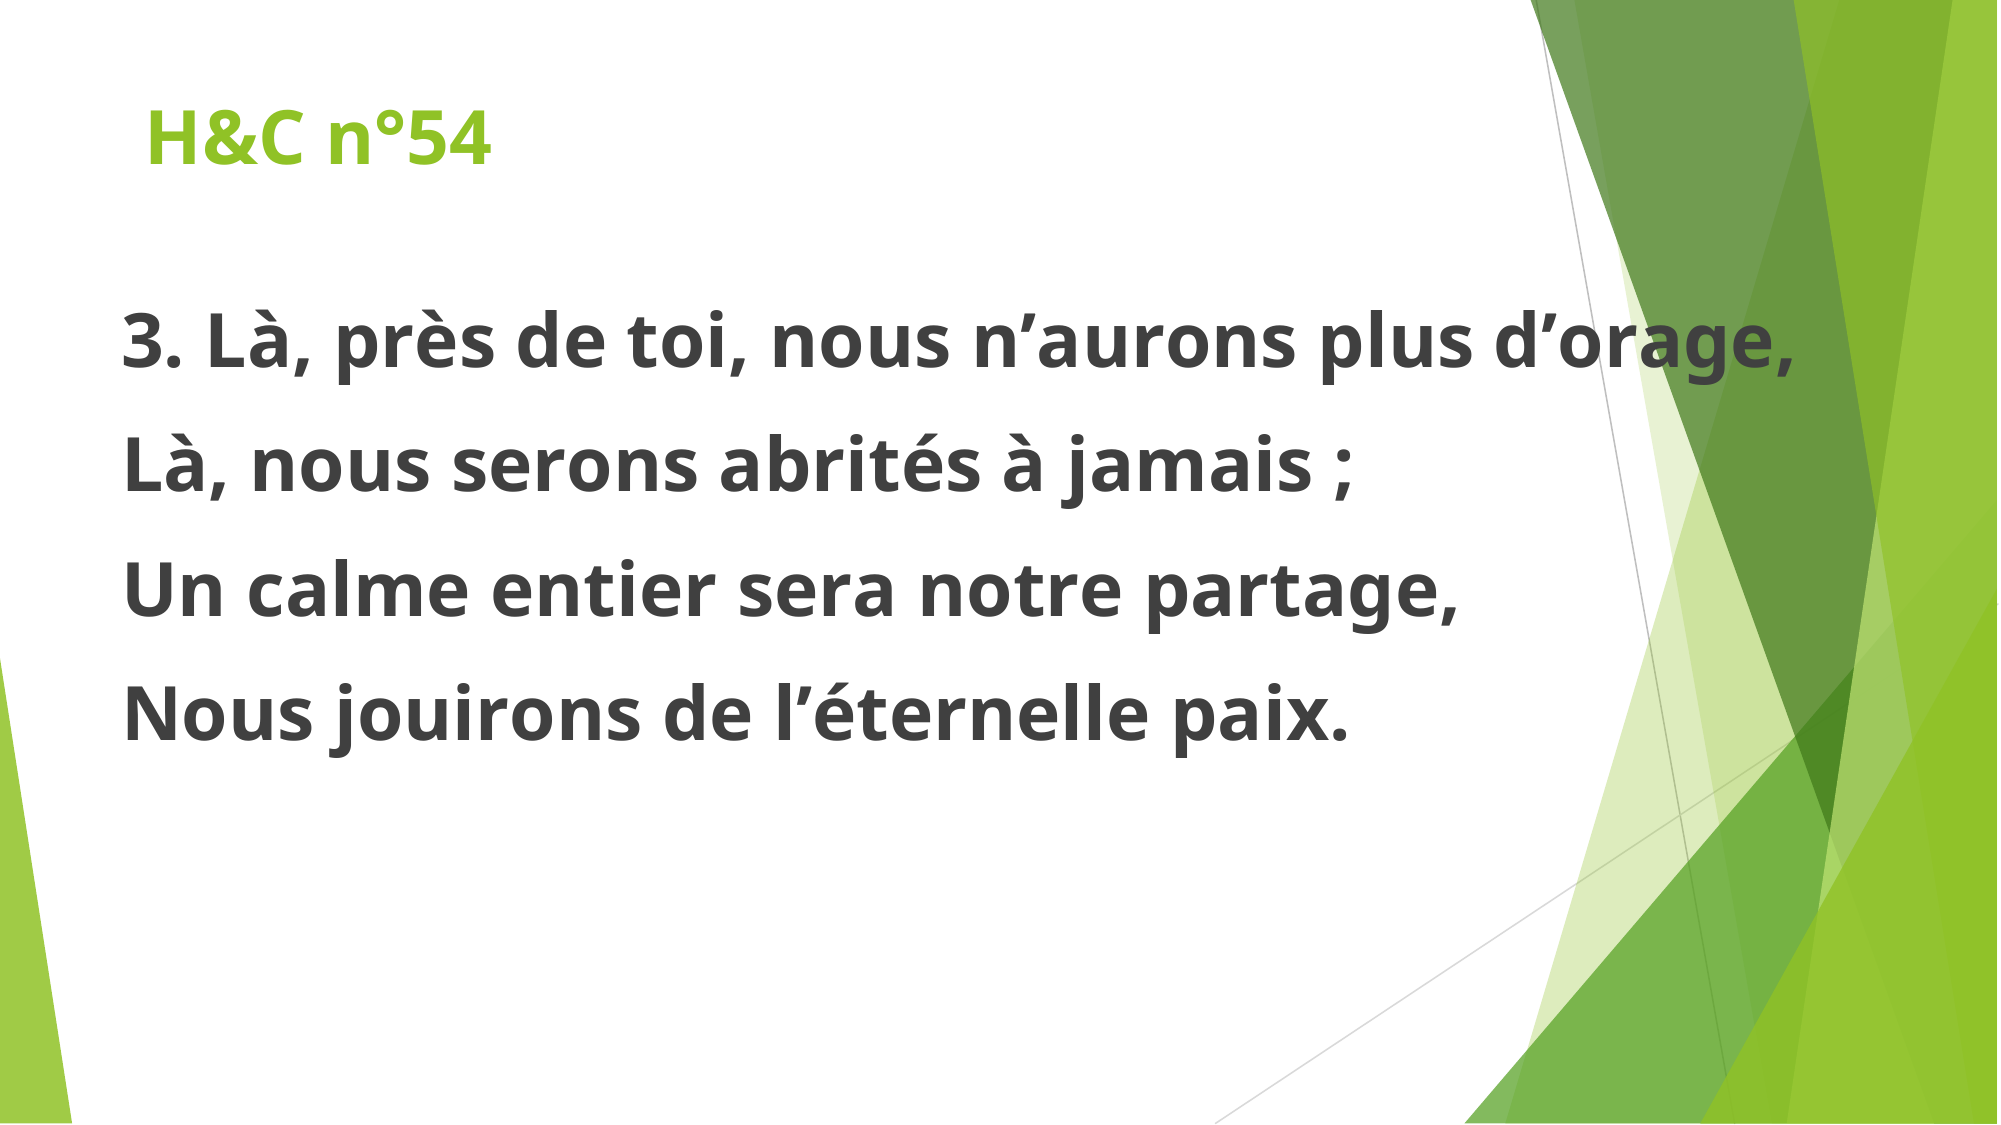

H&C n°54
3. Là, près de toi, nous n’aurons plus d’orage,
Là, nous serons abrités à jamais ;
Un calme entier sera notre partage,
Nous jouirons de l’éternelle paix.